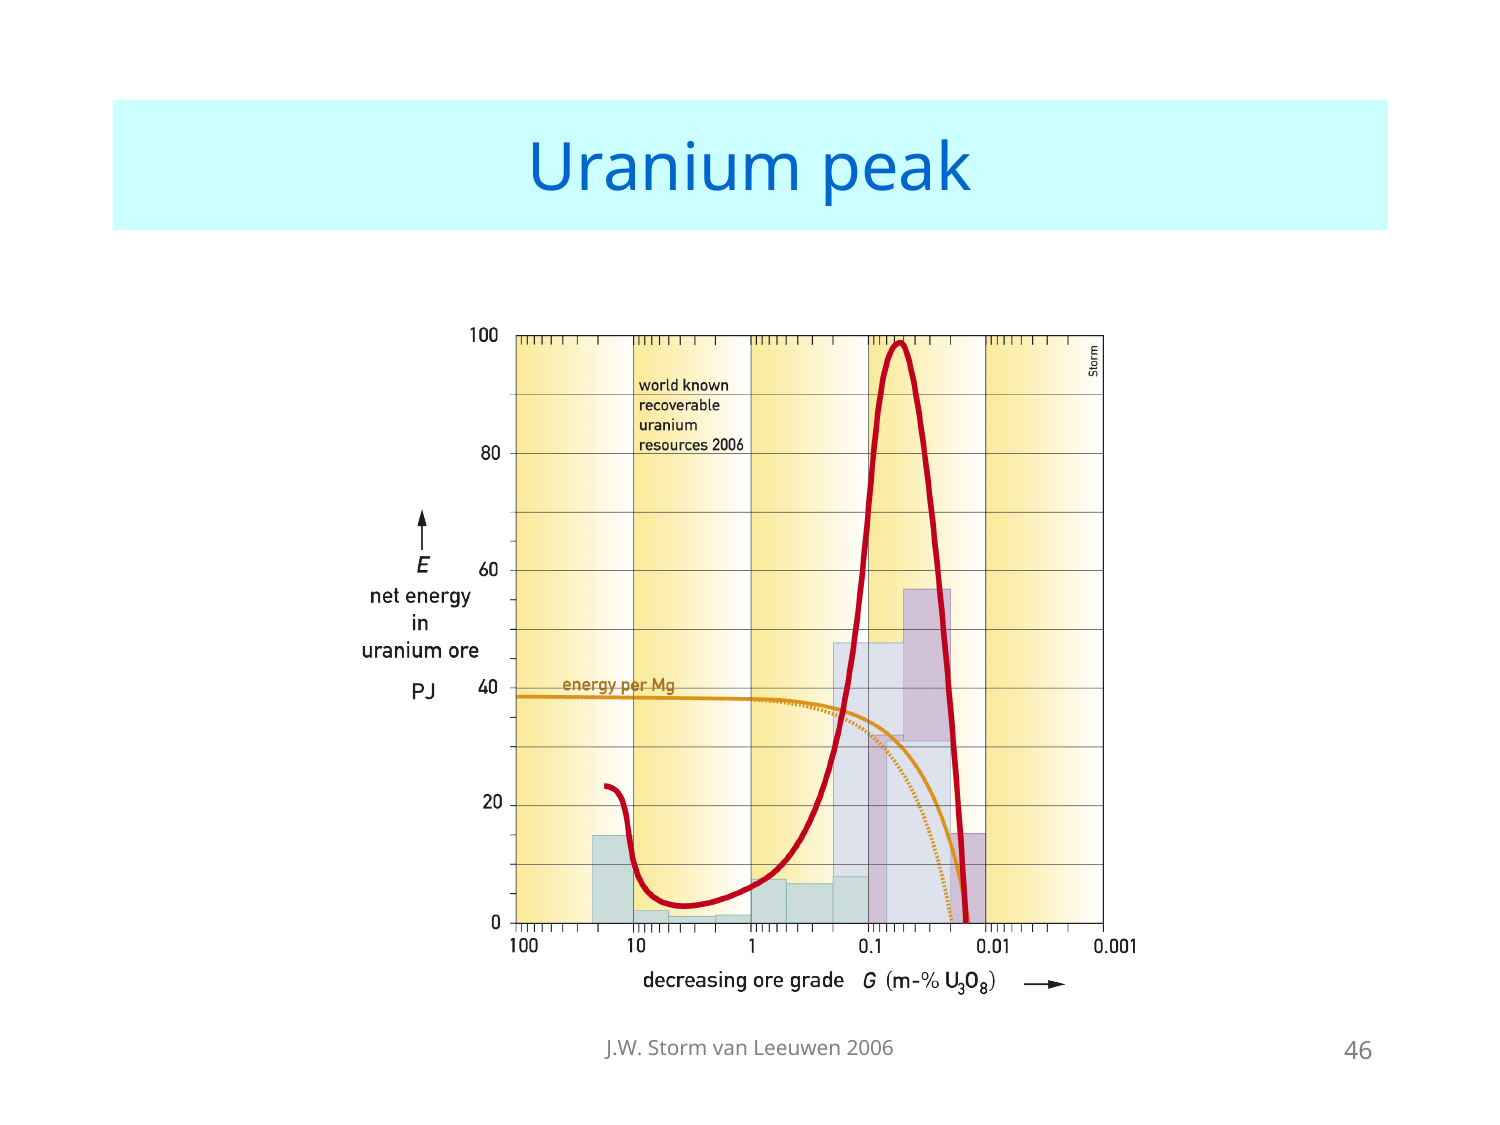

# Uranium peak
J.W. Storm van Leeuwen 2006
46